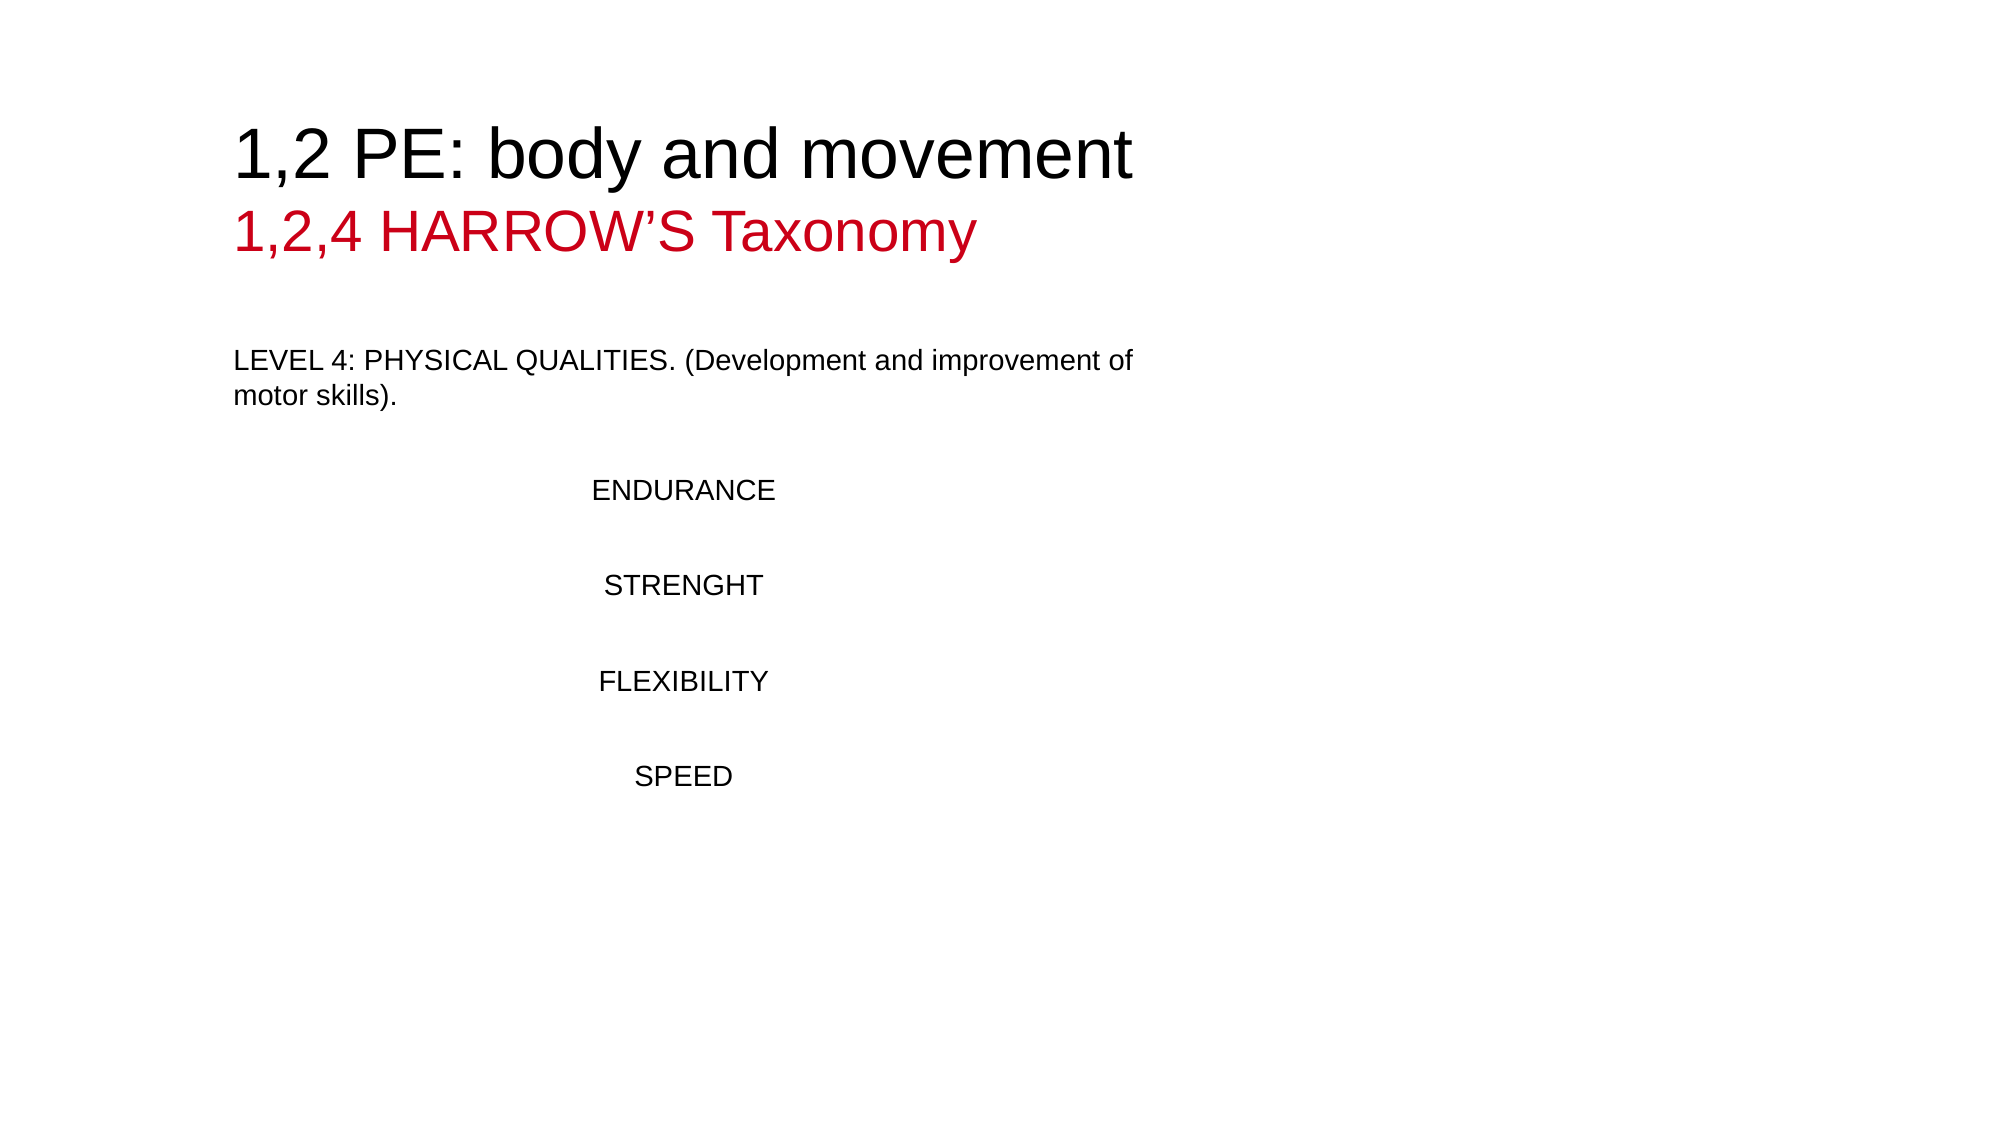

#
1,2 PE: body and movement
1,2,4 HARROW’S Taxonomy
LEVEL 4: PHYSICAL QUALITIES. (Development and improvement of motor skills).
ENDURANCE
STRENGHT
FLEXIBILITY
SPEED